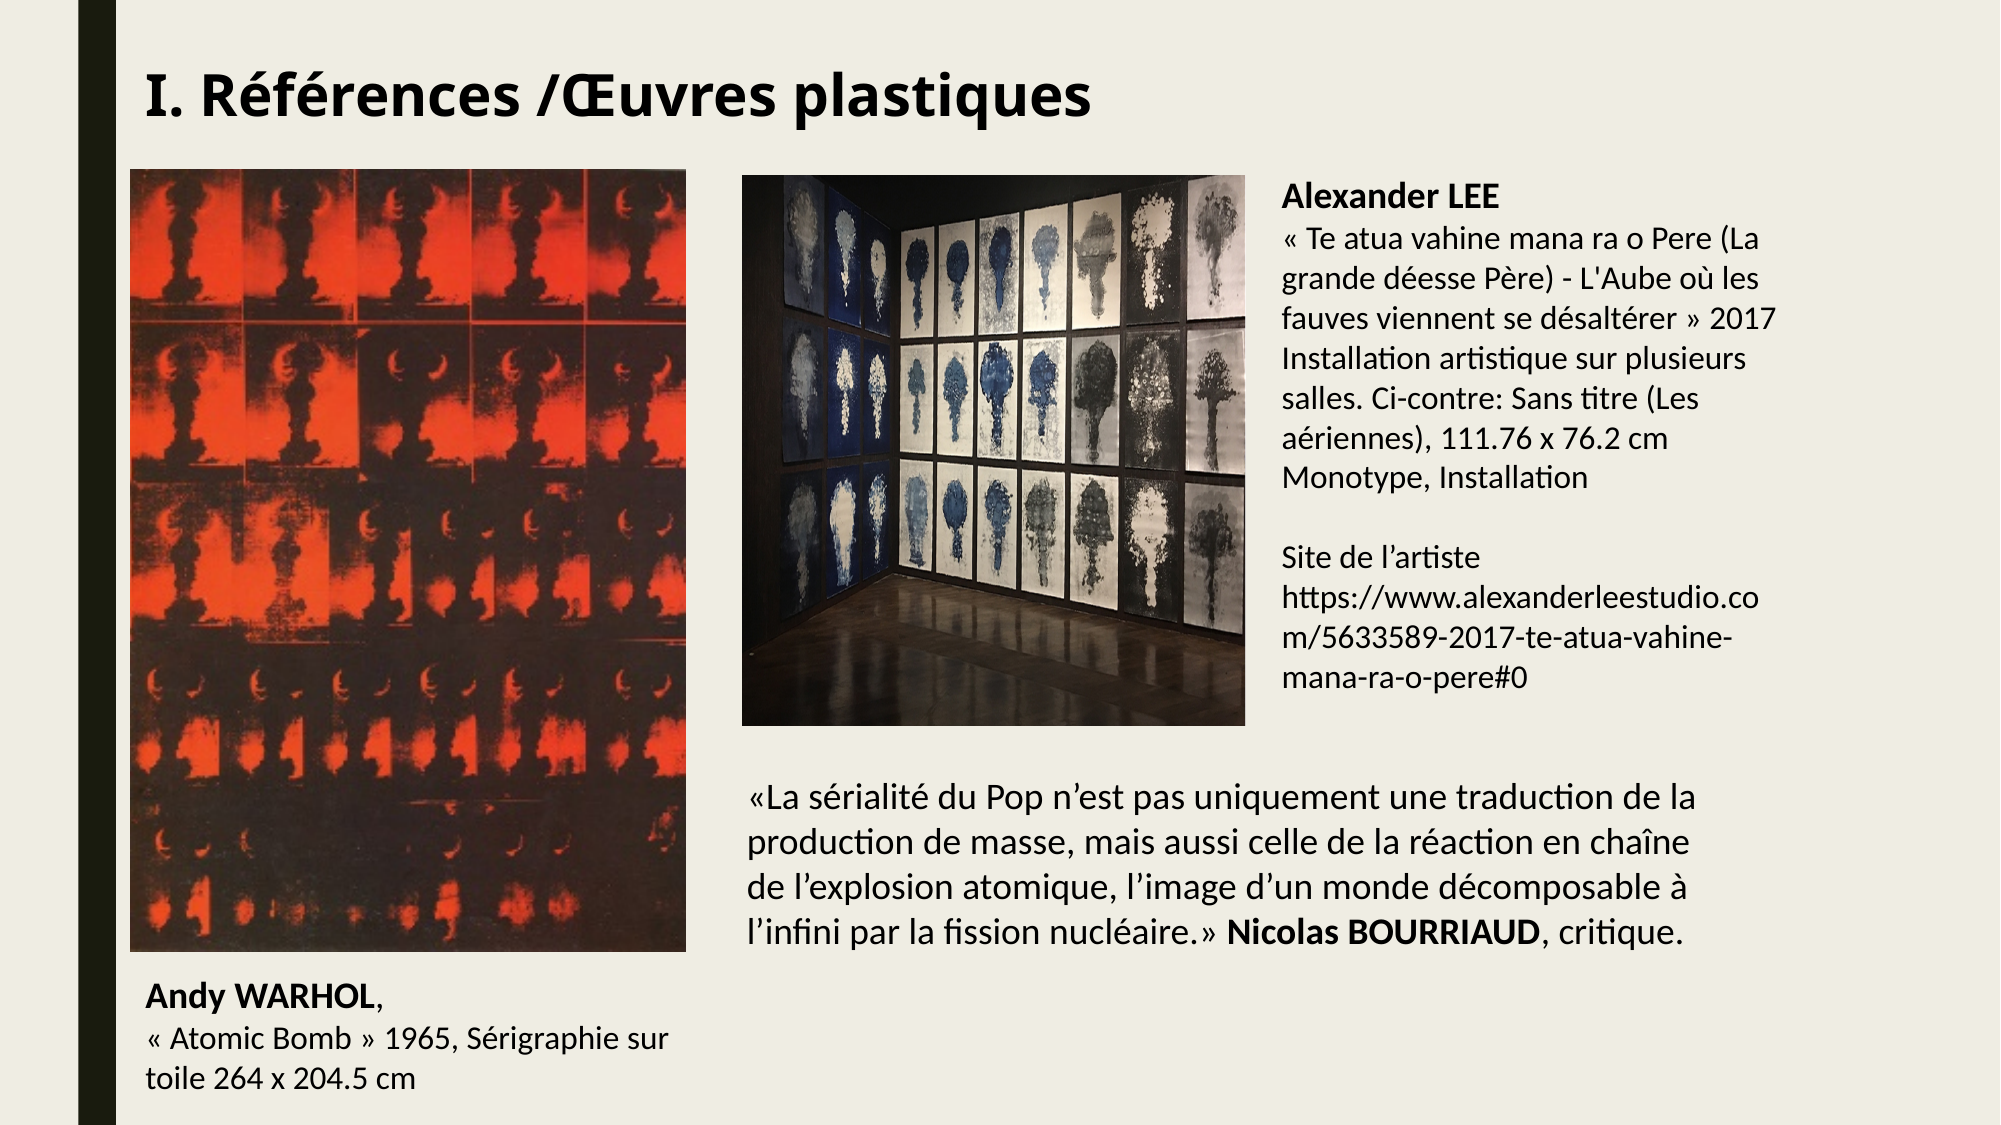

I. Références /Œuvres plastiques
Alexander LEE
« Te atua vahine mana ra o Pere (La grande déesse Père) - L'Aube où les fauves viennent se désaltérer » 2017 Installation artistique sur plusieurs salles. Ci-contre: Sans titre (Les aériennes), 111.76 x 76.2 cm Monotype, Installation
Site de l’artiste https://www.alexanderleestudio.com/5633589-2017-te-atua-vahine-mana-ra-o-pere#0
«La sérialité du Pop n’est pas uniquement une traduction de la production de masse, mais aussi celle de la réaction en chaîne de l’explosion atomique, l’image d’un monde décomposable à l’infini par la fission nucléaire.» Nicolas BOURRIAUD, critique.
Andy WARHOL,
« Atomic Bomb » 1965, Sérigraphie sur toile 264 x 204.5 cm